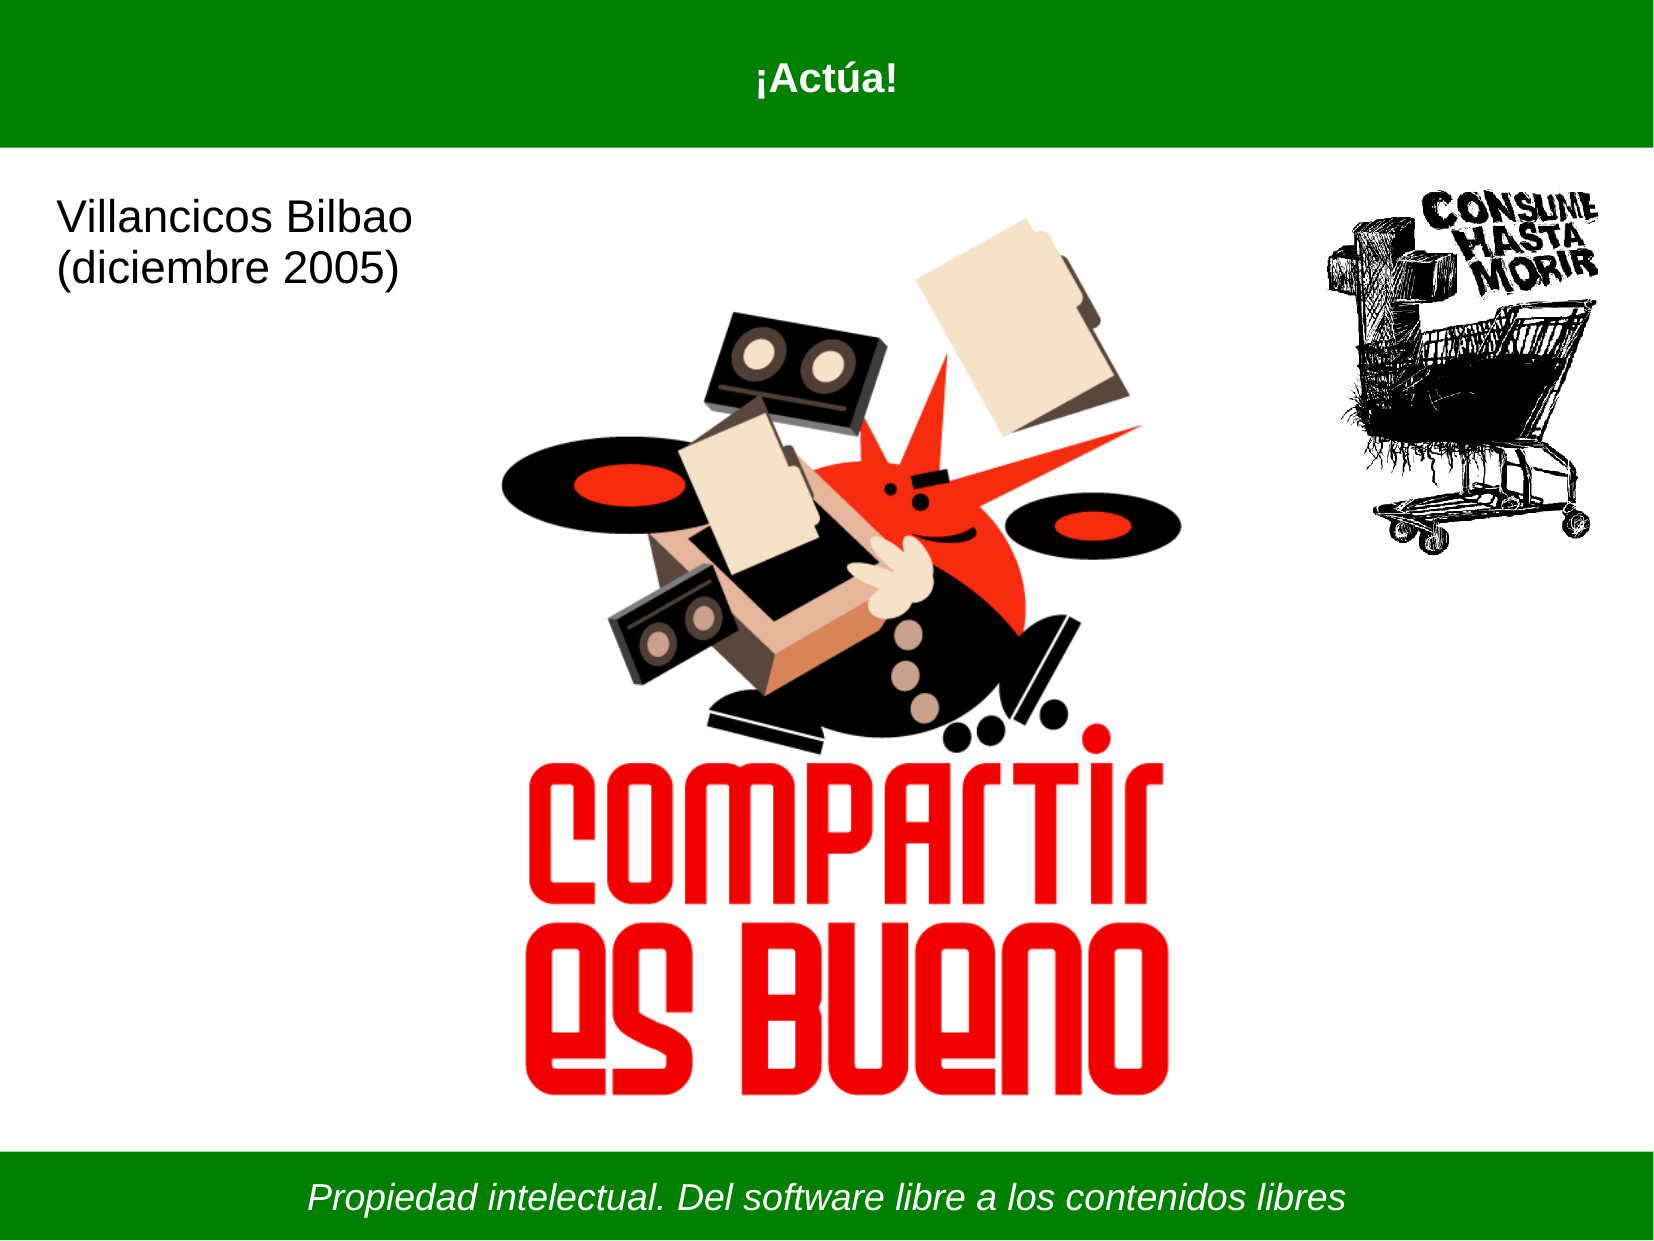

¡Actúa!
Villancicos Bilbao
(diciembre 2005)
Propiedad intelectual. Del software libre a los contenidos libres